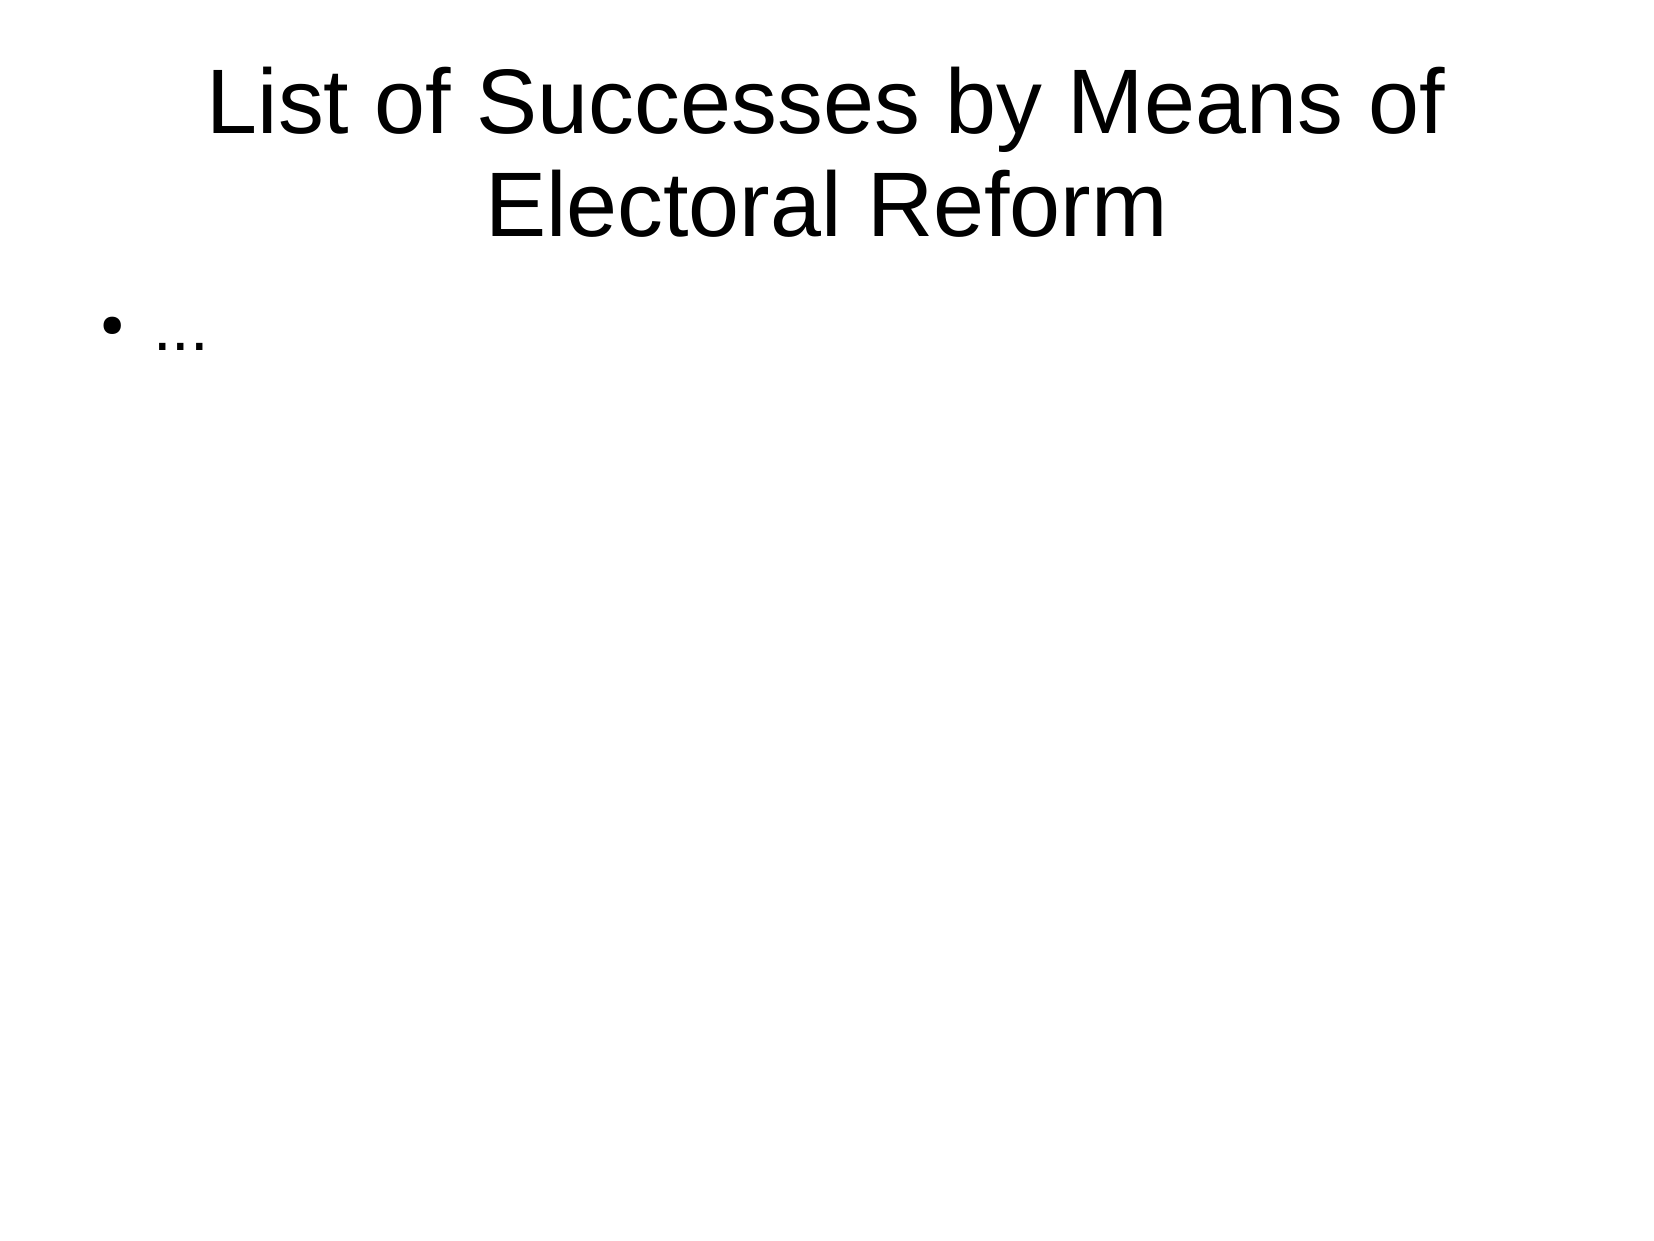

# List of Successes by Means of Electoral Reform
...